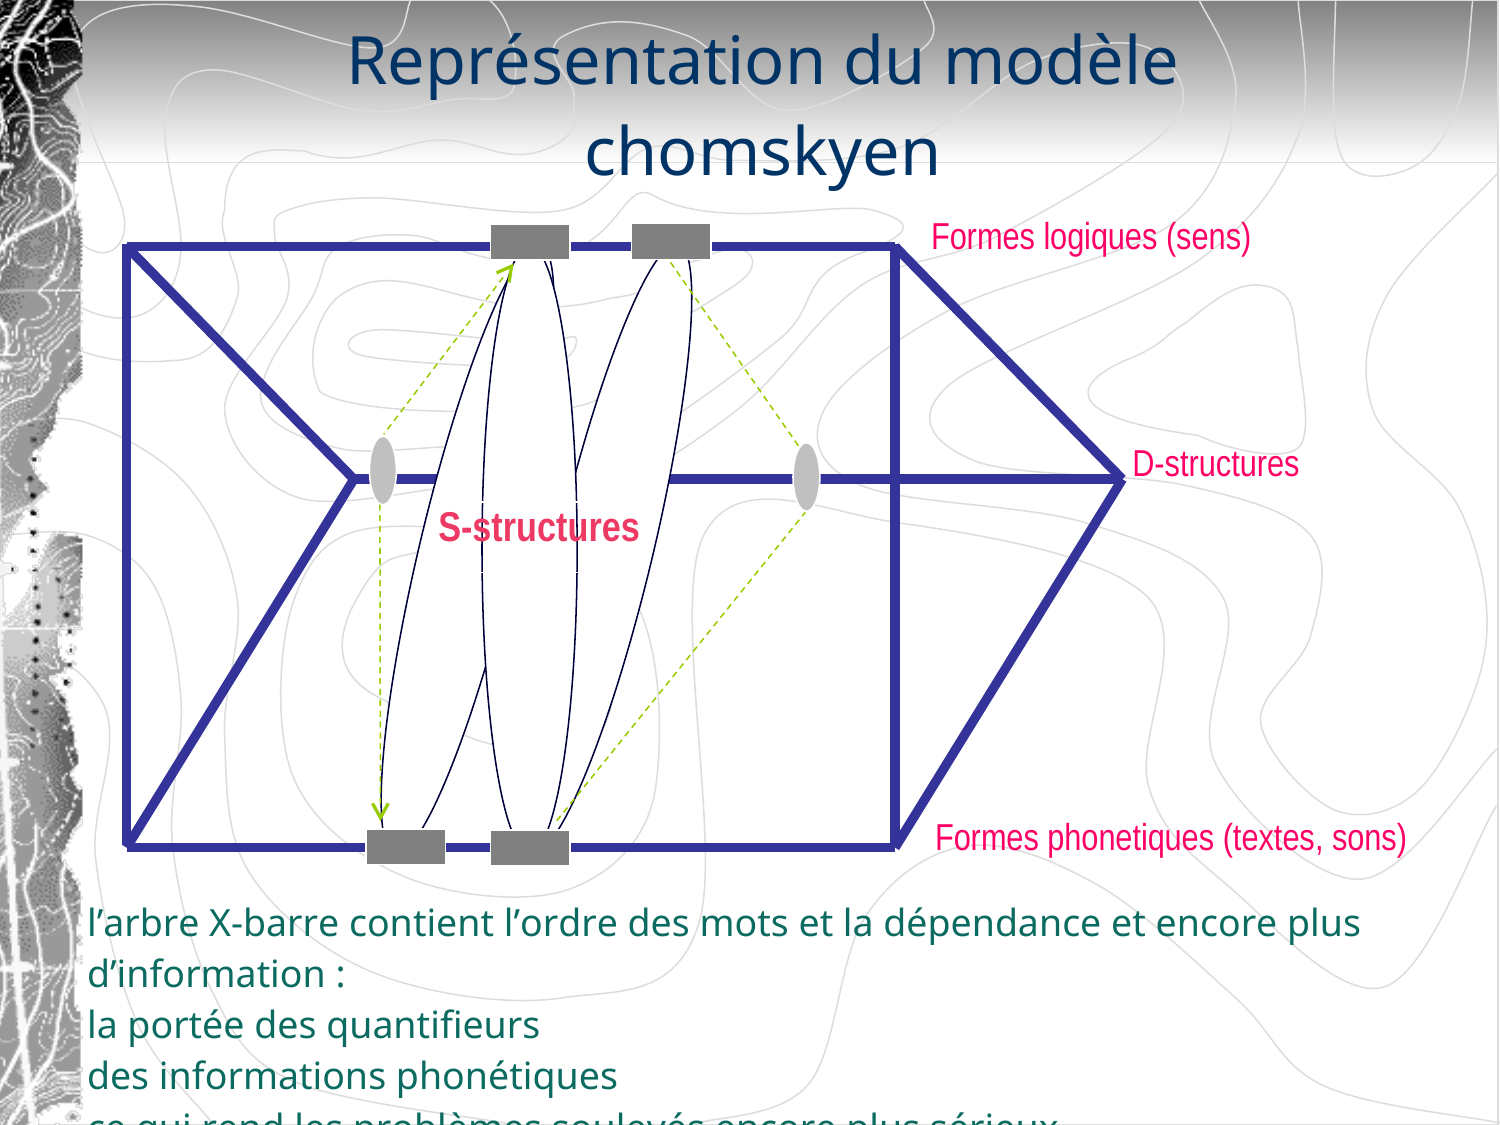

# Représentation du modèle chomskyen
Formes logiques (sens)
D-structures
S-structures
Formes phonetiques (textes, sons)
l’arbre X-barre contient l’ordre des mots et la dépendance et encore plus d’information :
la portée des quantifieurs
des informations phonétiques
ce qui rend les problèmes soulevés encore plus sérieux.